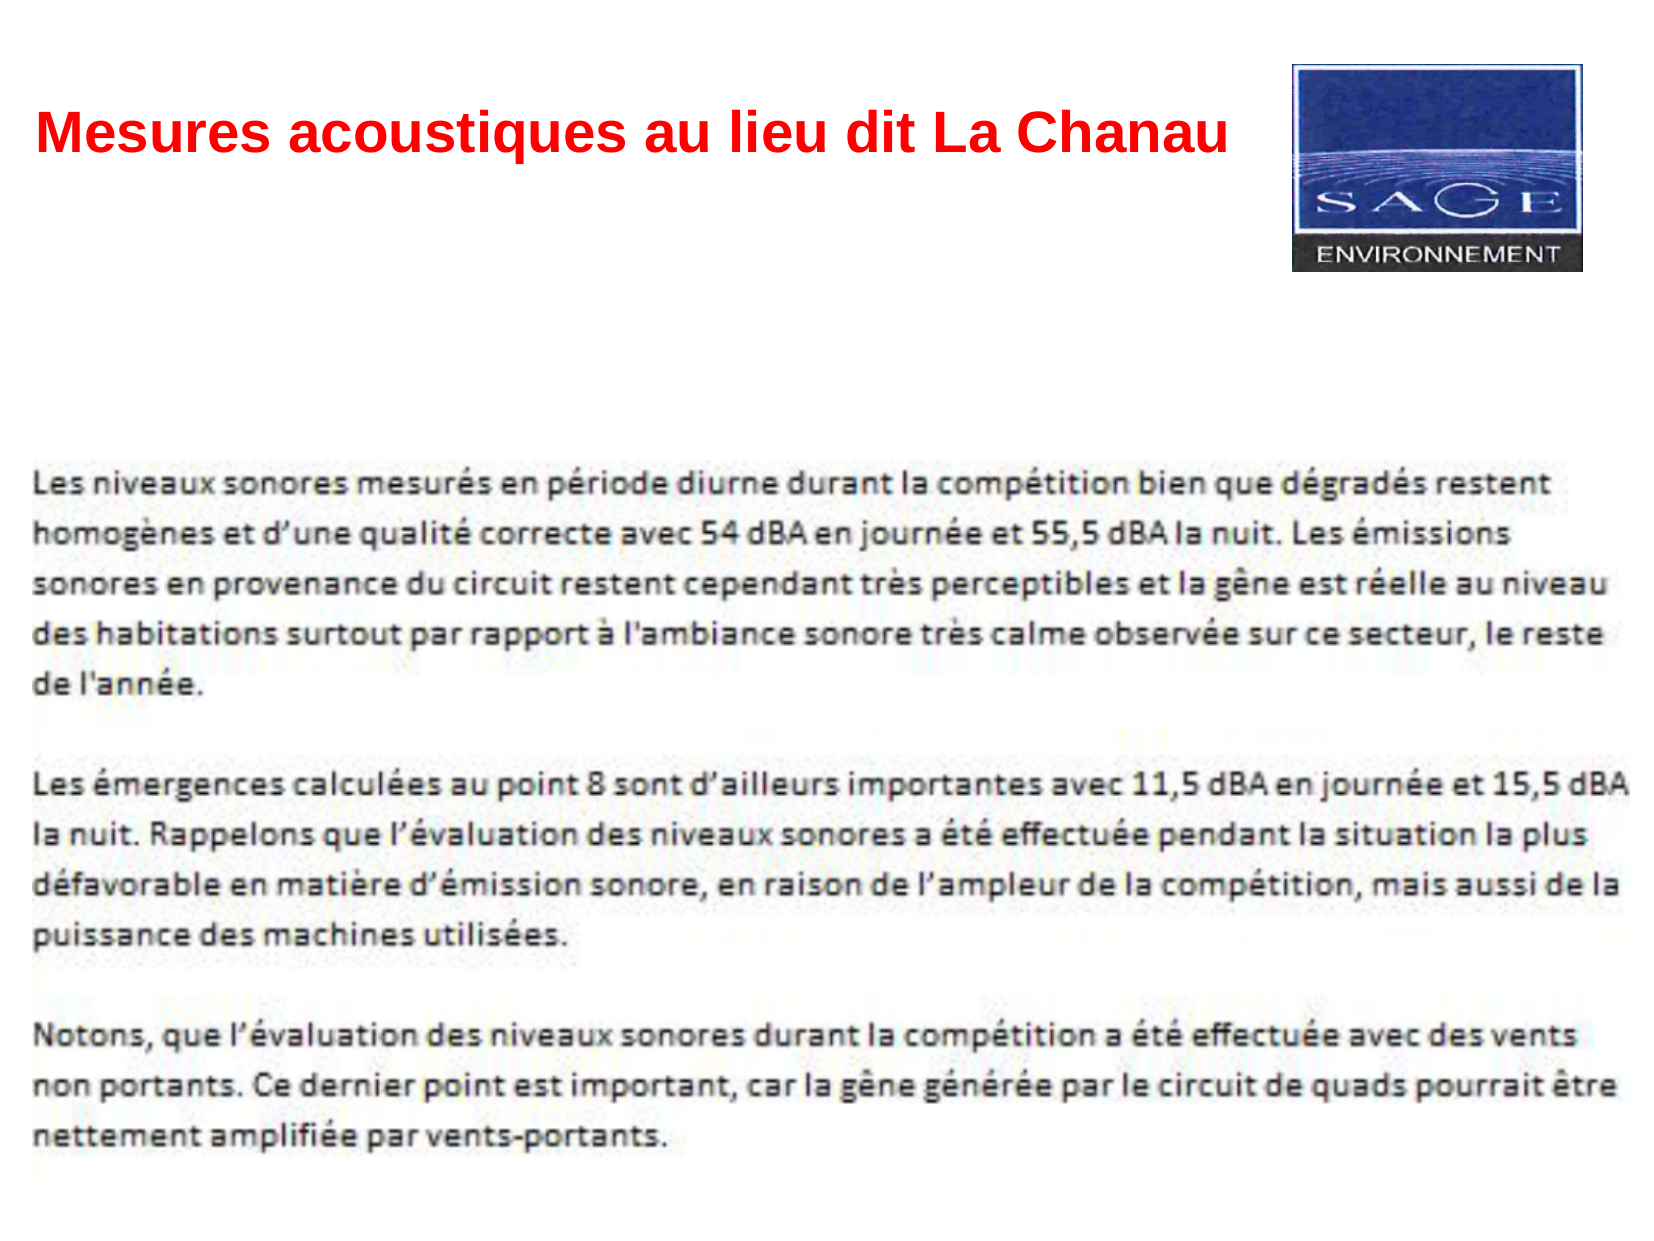

# Mesures acoustiques au lieu dit La Chanau